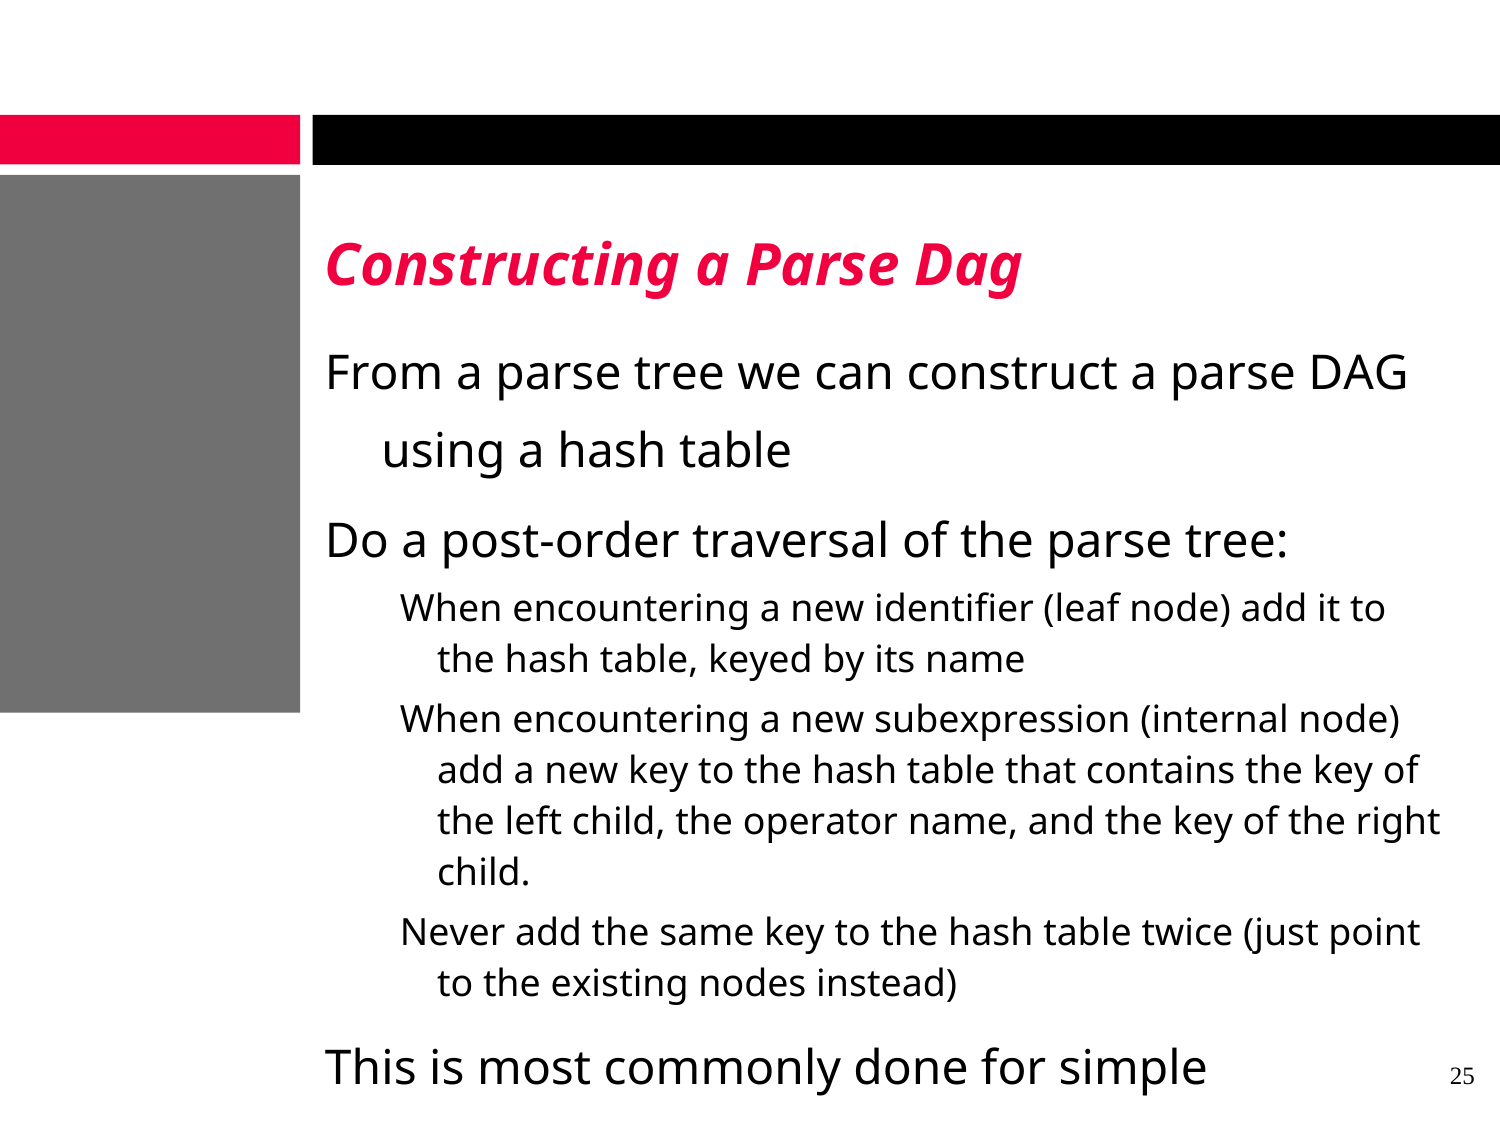

# Constructing a Parse Dag
From a parse tree we can construct a parse DAG using a hash table
Do a post-order traversal of the parse tree:
When encountering a new identifier (leaf node) add it to the hash table, keyed by its name
When encountering a new subexpression (internal node) add a new key to the hash table that contains the key of the left child, the operator name, and the key of the right child.
Never add the same key to the hash table twice (just point to the existing nodes instead)
This is most commonly done for simple expressions
25